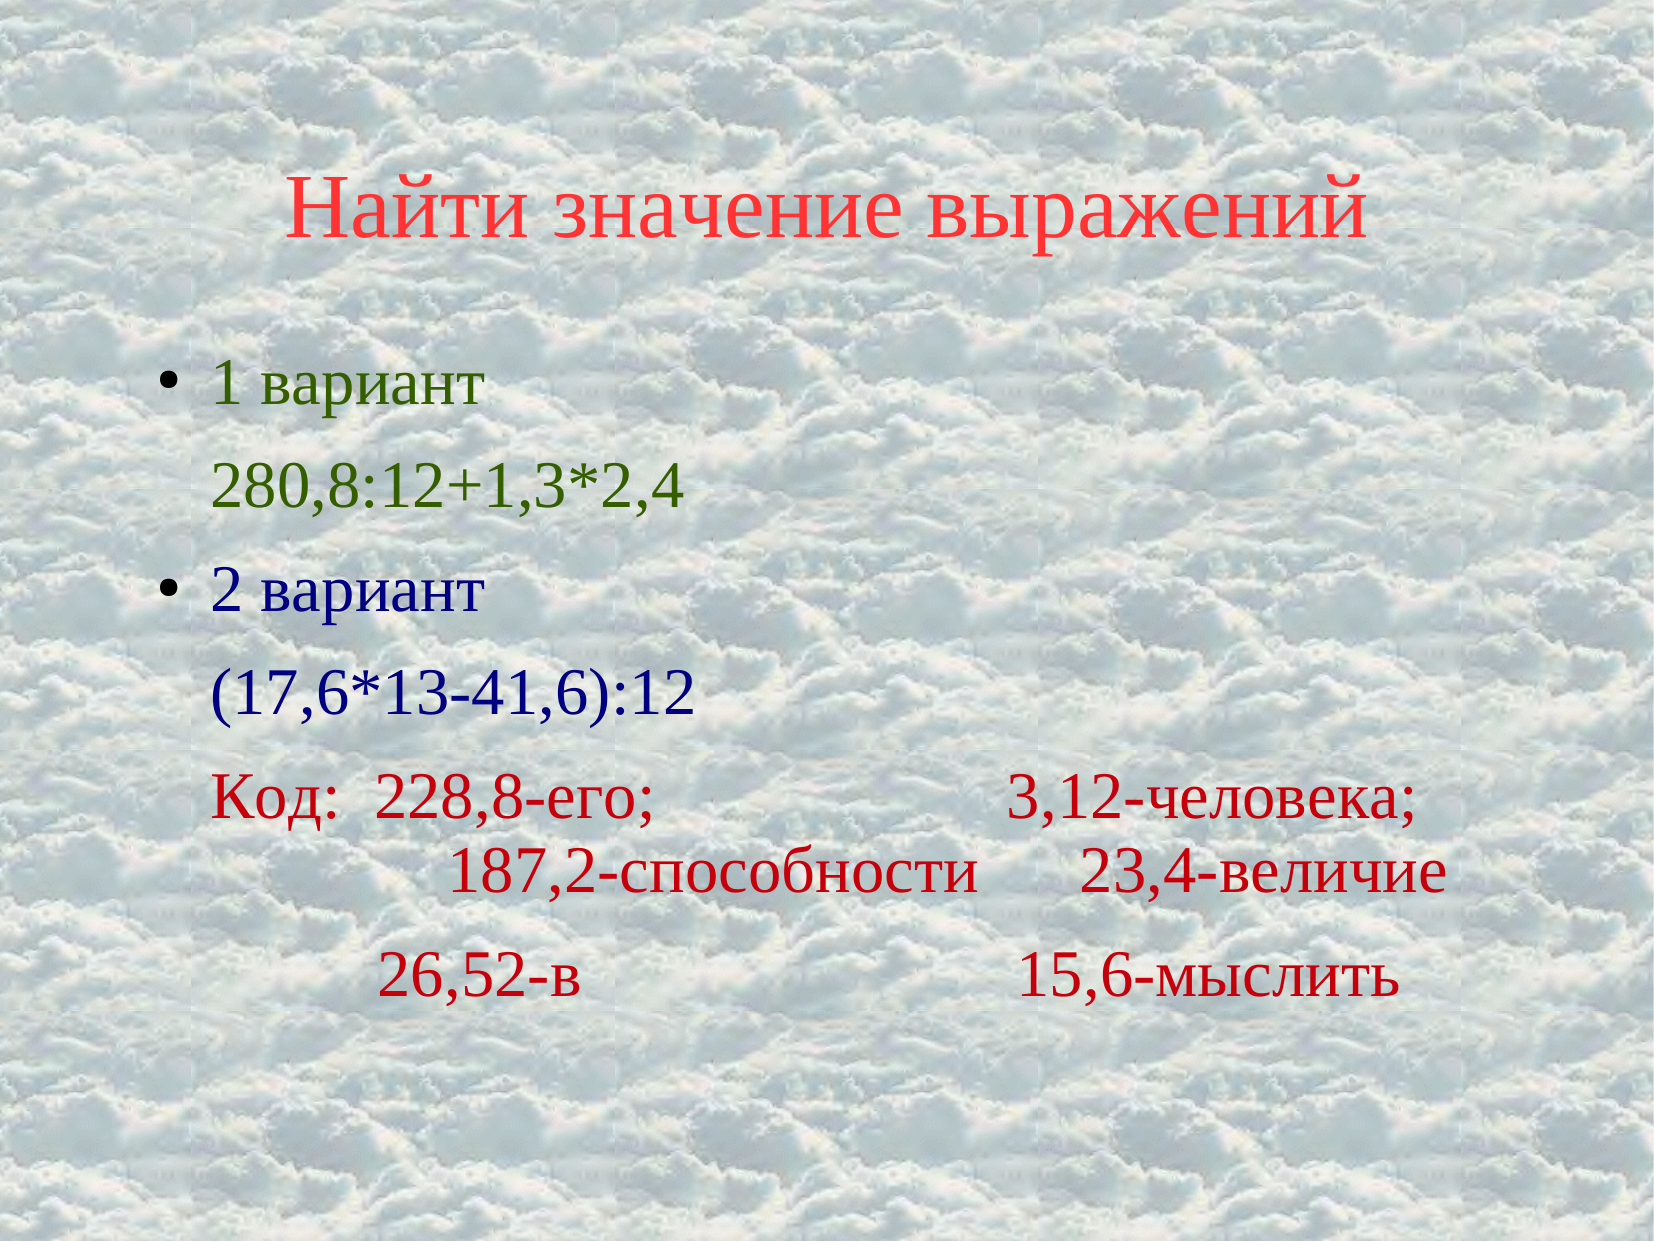

# Найти значение выражений
1 вариант
280,8:12+1,3*2,4
2 вариант
(17,6*13-41,6):12
Код: 228,8-его; 3,12-человека; 187,2-способности 23,4-величие
 26,52-в 15,6-мыслить